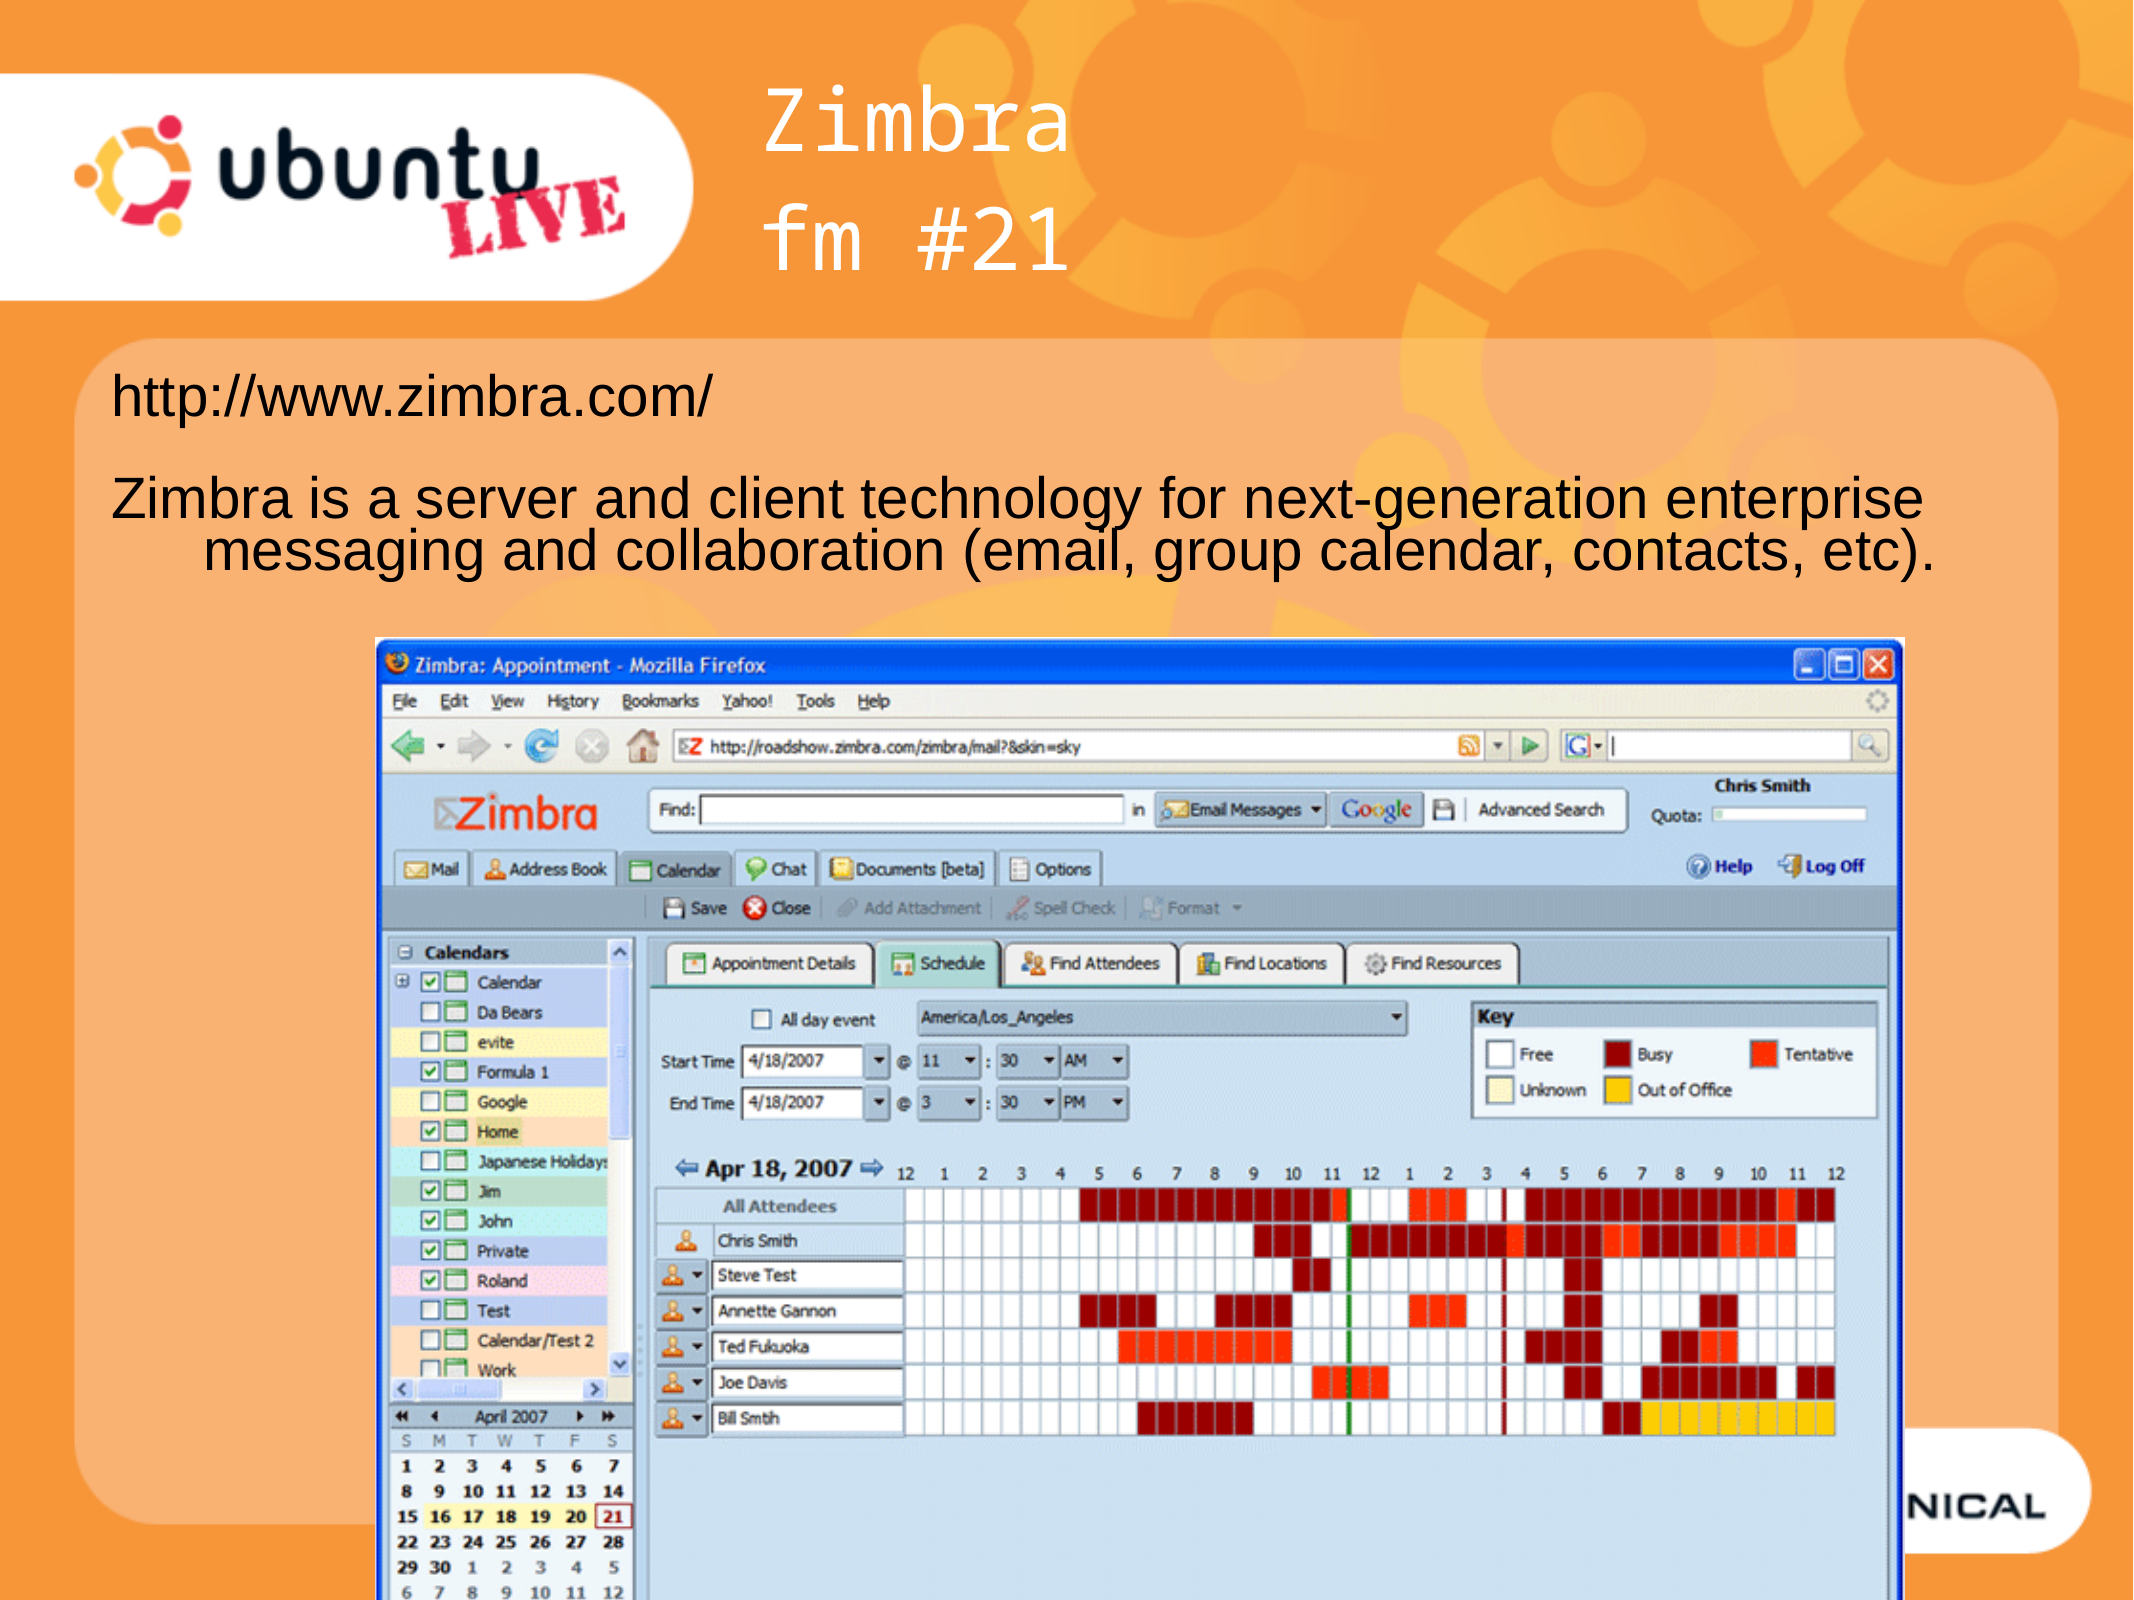

Zimbra
fm #21
# http://www.zimbra.com/
Zimbra is a server and client technology for next-generation enterprise messaging and collaboration (email, group calendar, contacts, etc).